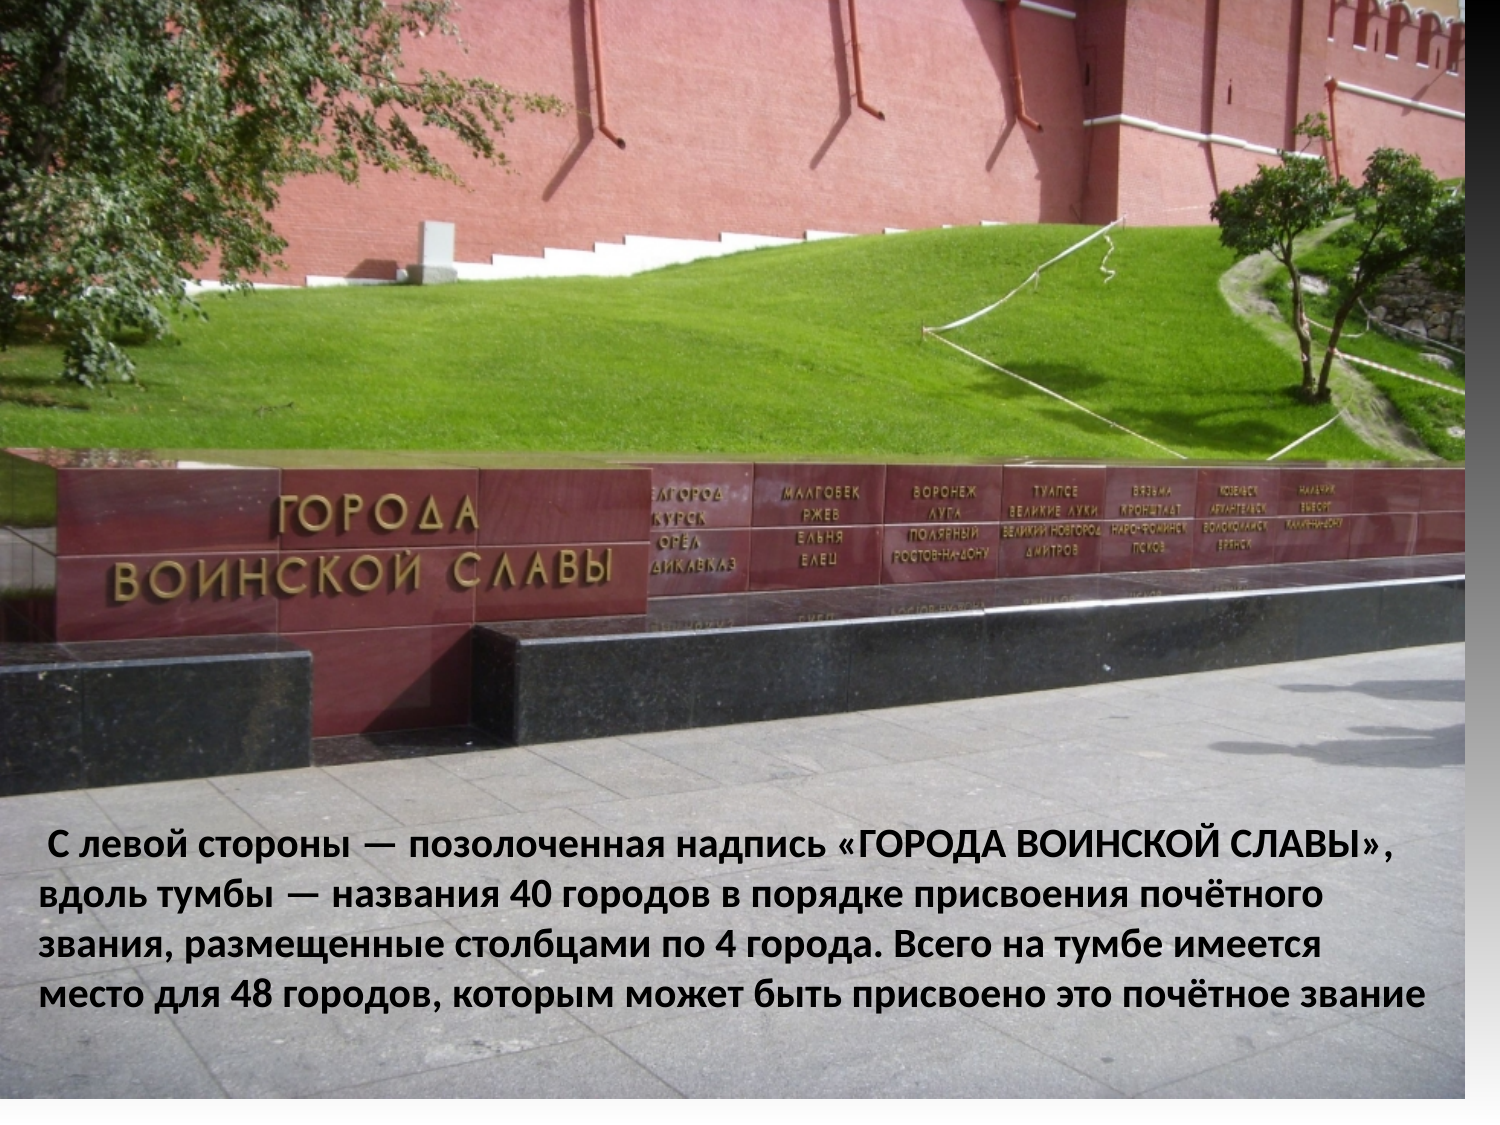

». С левой стороны — позолоченная надпись «ГОРОДА ВОИНСКОЙ СЛАВЫ», вдоль тумбы — названия 40 городов в порядке присвоения почётного звания, размещенные столбцами по 4 города. Всего на тумбе имеется место для 48 городов, которым может быть присвоено это почётное звание
 С левой стороны — позолоченная надпись «ГОРОДА ВОИНСКОЙ СЛАВЫ», вдоль тумбы — названия 40 городов в порядке присвоения почётного звания, размещенные столбцами по 4 города. Всего на тумбе имеется место для 48 городов, которым может быть присвоено это почётное звание